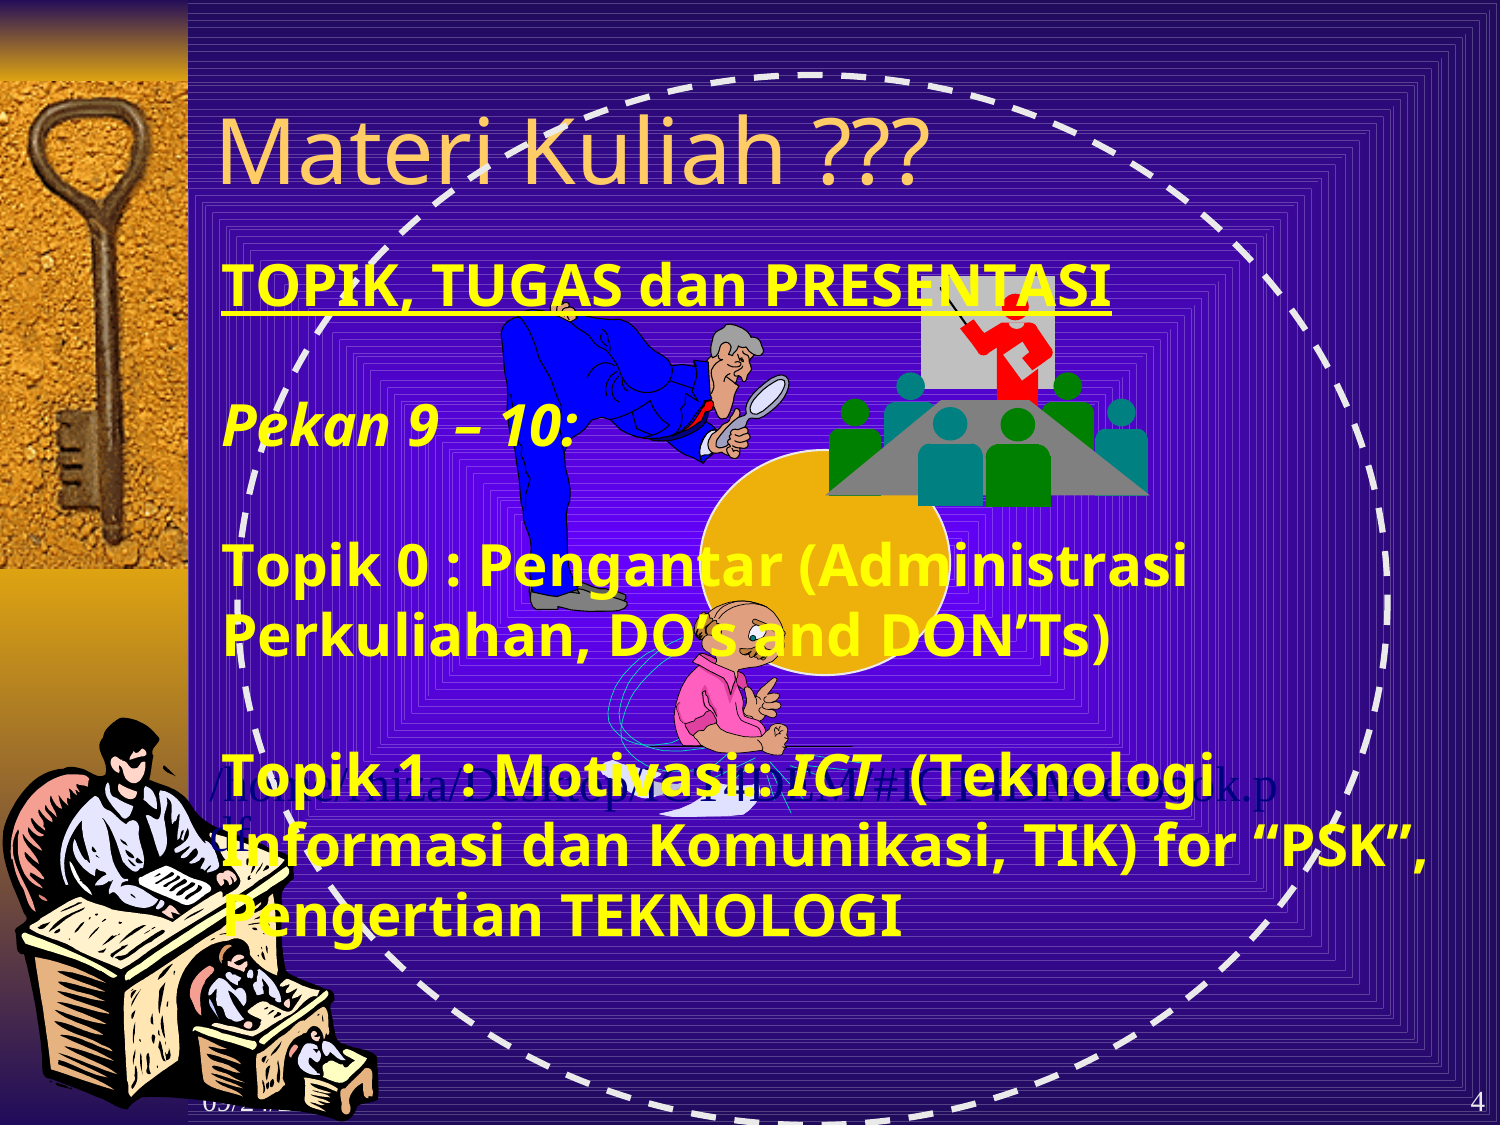

# Materi Kuliah ???
TOPIK, TUGAS dan PRESENTASI
Pekan 9 – 10:
Topik 0 : Pengantar (Administrasi Perkuliahan, DO’s and DON’Ts)
Topik 1 : Motivasi:: ICT (Teknologi Informasi dan Komunikasi, TIK) for “PSK”, Pengertian TEKNOLOGI
/home/rhiza/Desktop/ICT4DEM/#ICT4DM-e-book.pdf
4